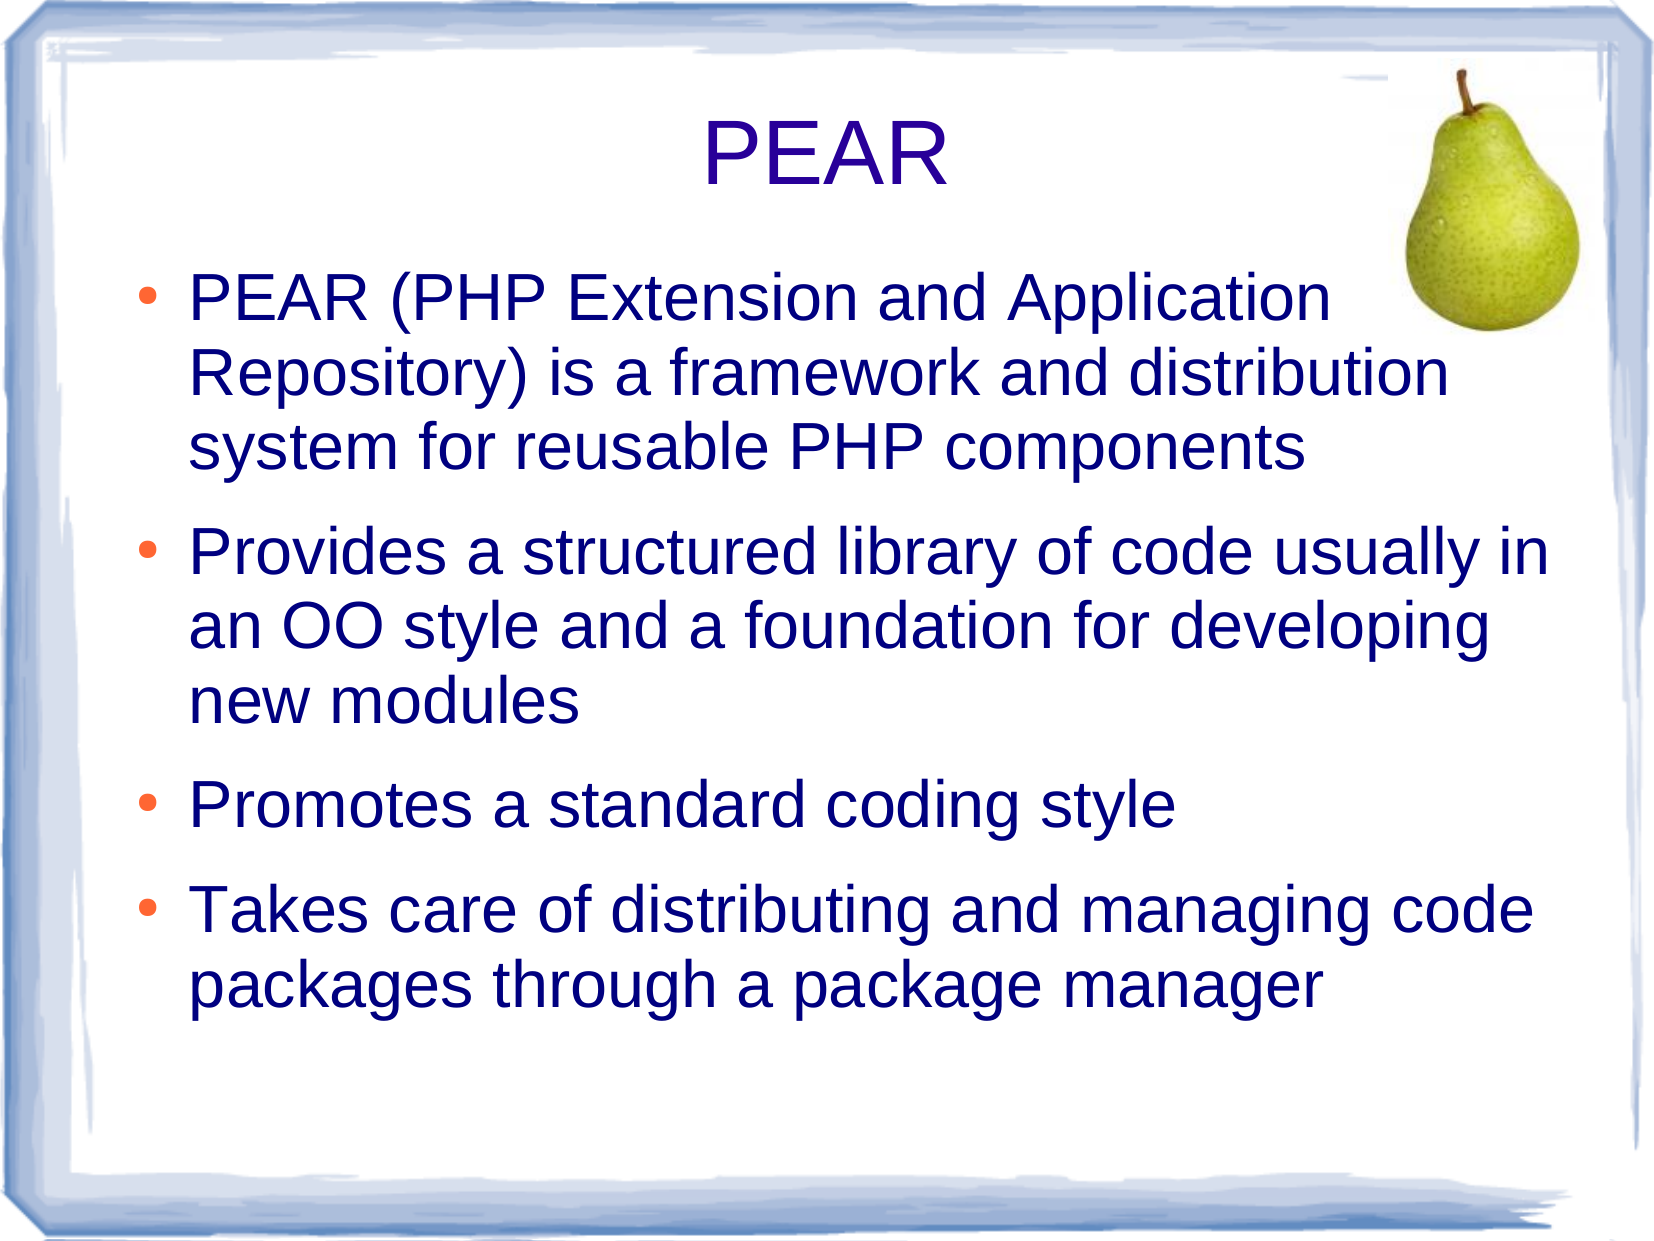

# PEAR
PEAR (PHP Extension and Application Repository) is a framework and distribution system for reusable PHP components
Provides a structured library of code usually in an OO style and a foundation for developing new modules
Promotes a standard coding style
Takes care of distributing and managing code packages through a package manager